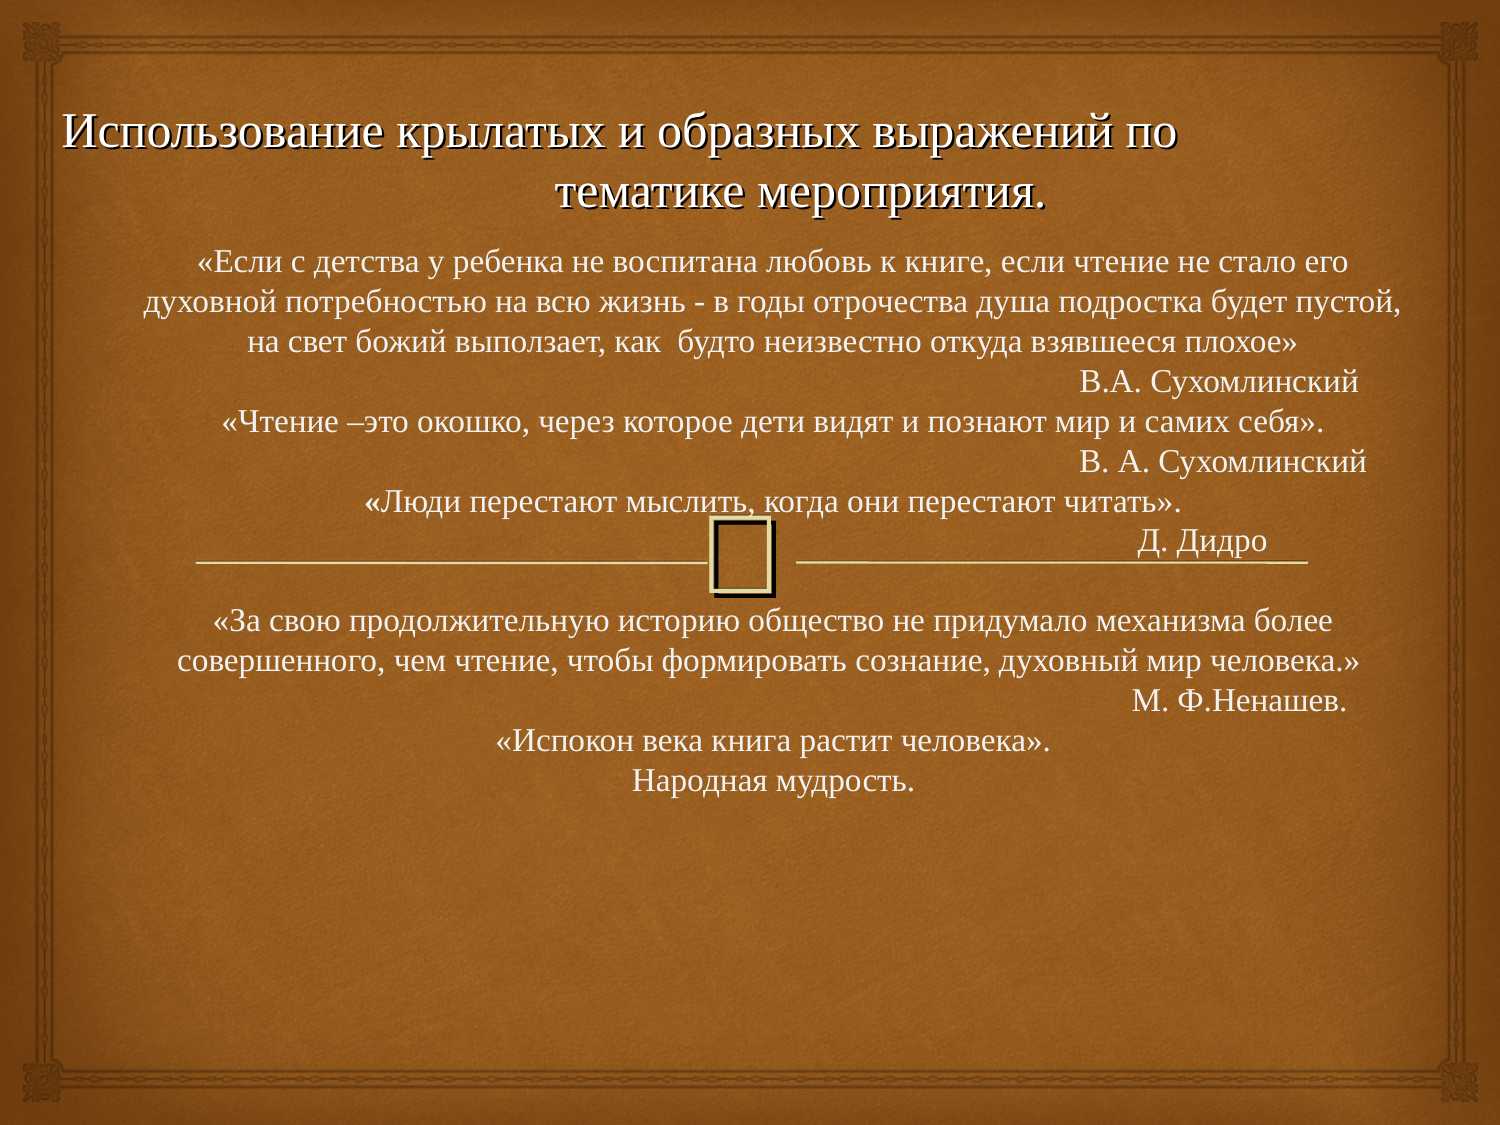

# Использование крылатых и образных выражений по тематике мероприятия.
«Если с детства у ребенка не воспитана любовь к книге, если чтение не стало его
духовной потребностью на всю жизнь - в годы отрочества душа подростка будет пустой, на свет божий выползает, как  будто неизвестно откуда взявшееся плохое»
 В.А. Сухомлинский
«Чтение –это окошко, через которое дети видят и познают мир и самих себя».
 В. А. Сухомлинский
«Люди перестают мыслить, когда они перестают читать».
 Д. Дидро
«За свою продолжительную историю общество не придумало механизма более совершенного, чем чтение, чтобы формировать сознание, духовный мир человека.»
 М. Ф.Ненашев.
«Испокон века книга растит человека».
Народная мудрость.